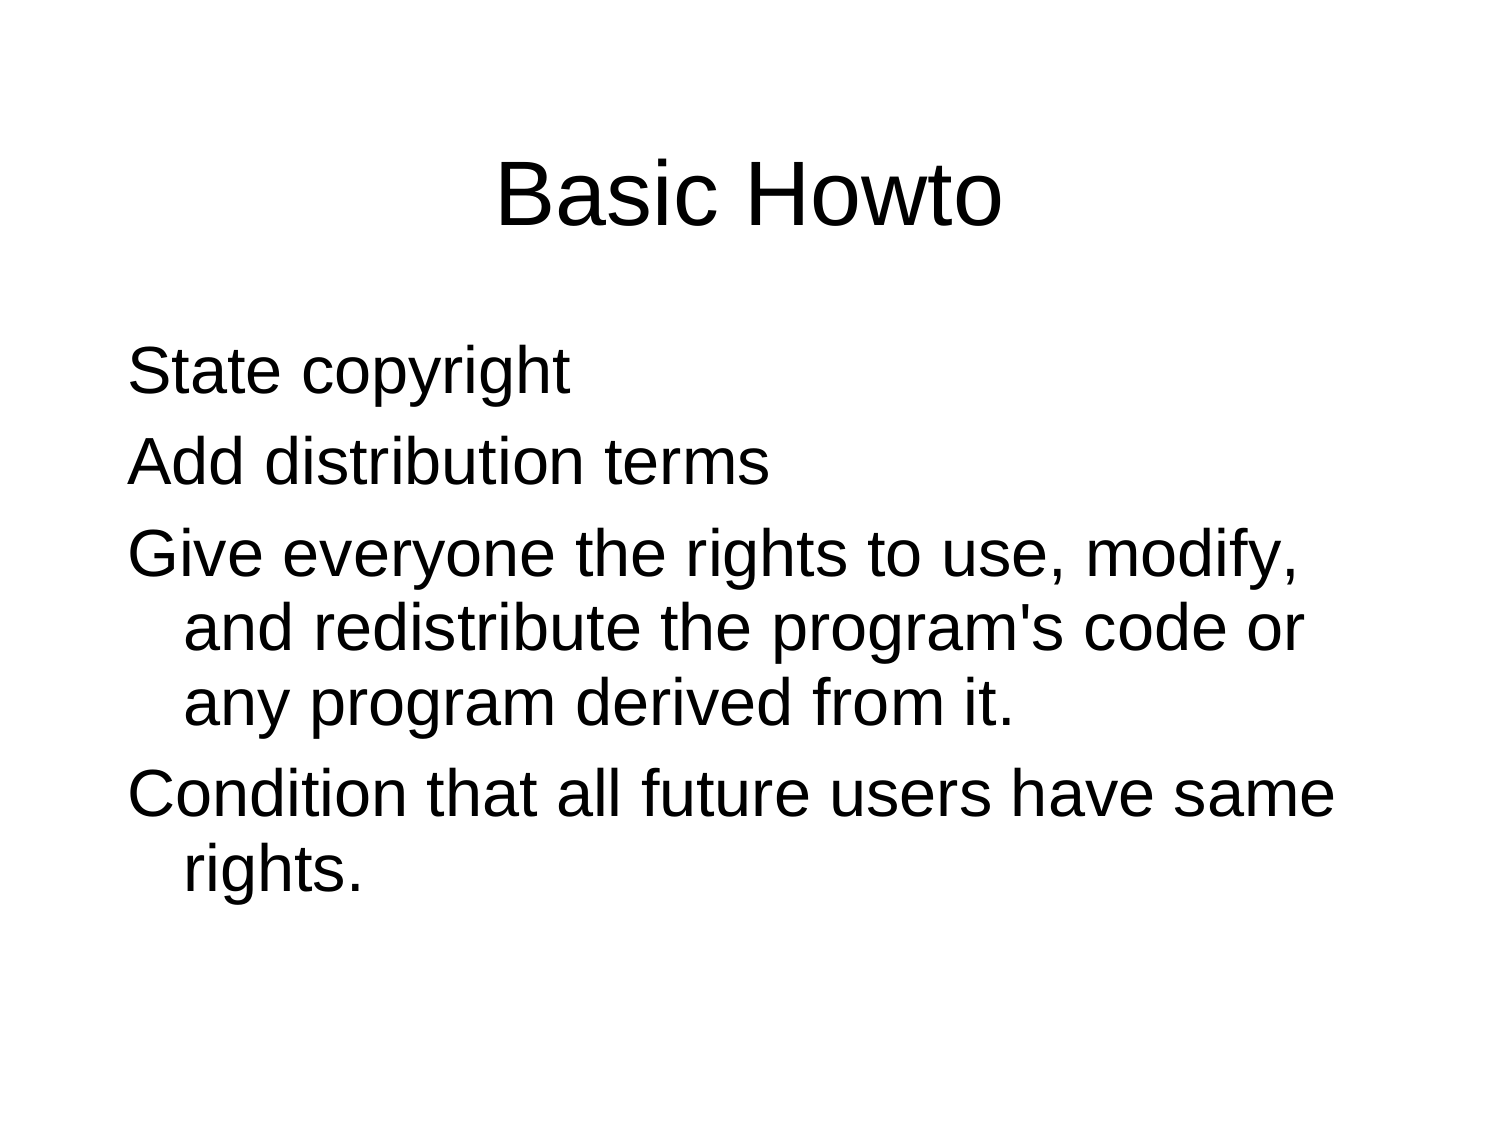

# Basic Howto
State copyright
Add distribution terms
Give everyone the rights to use, modify, and redistribute the program's code or any program derived from it.
Condition that all future users have same rights.